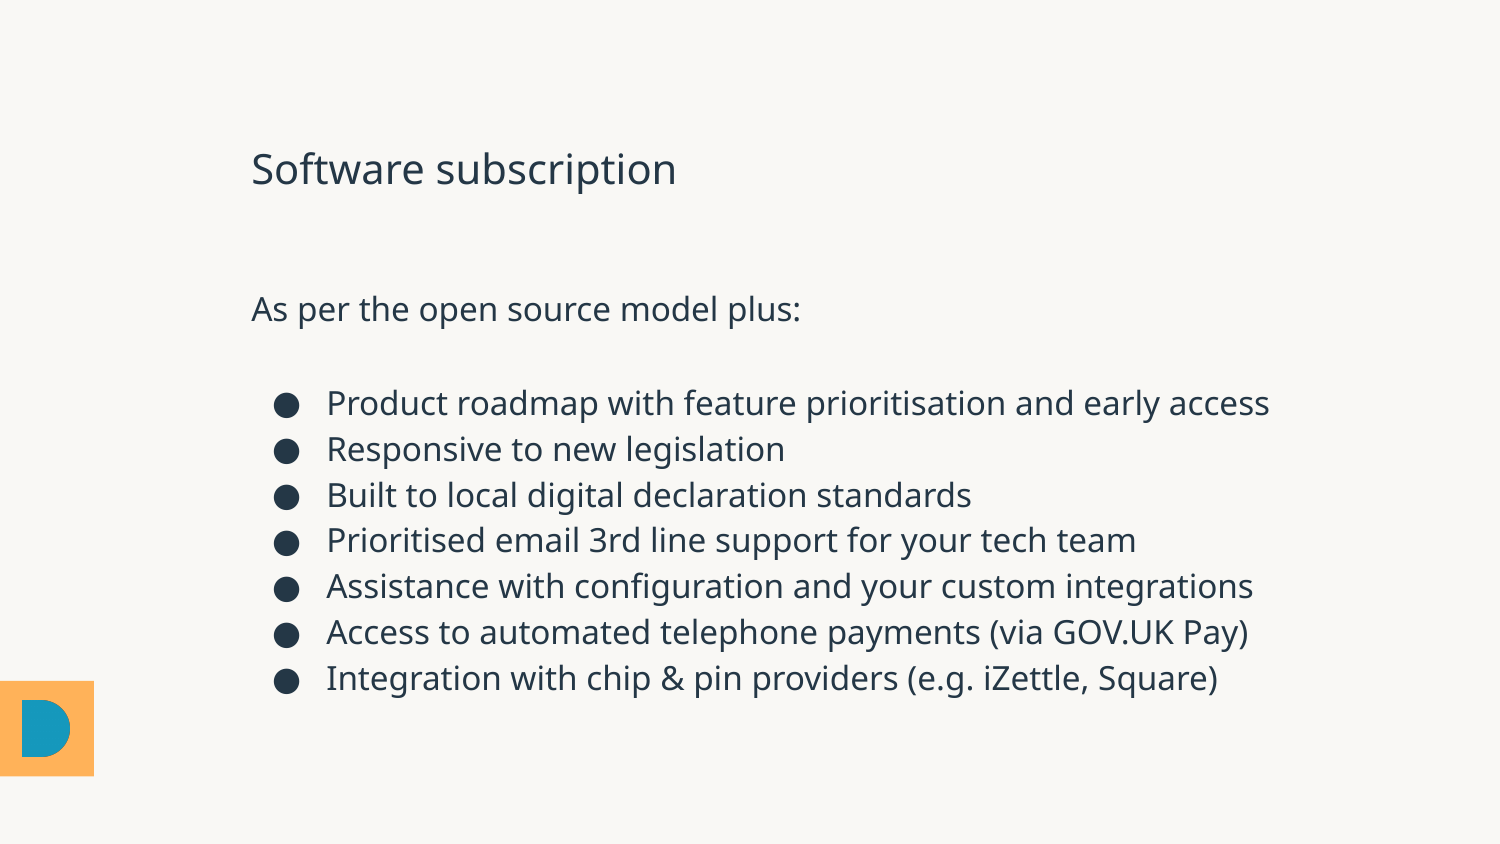

Software subscription
# As per the open source model plus:
Product roadmap with feature prioritisation and early access
Responsive to new legislation
Built to local digital declaration standards
Prioritised email 3rd line support for your tech team
Assistance with configuration and your custom integrations
Access to automated telephone payments (via GOV.UK Pay)
Integration with chip & pin providers (e.g. iZettle, Square)